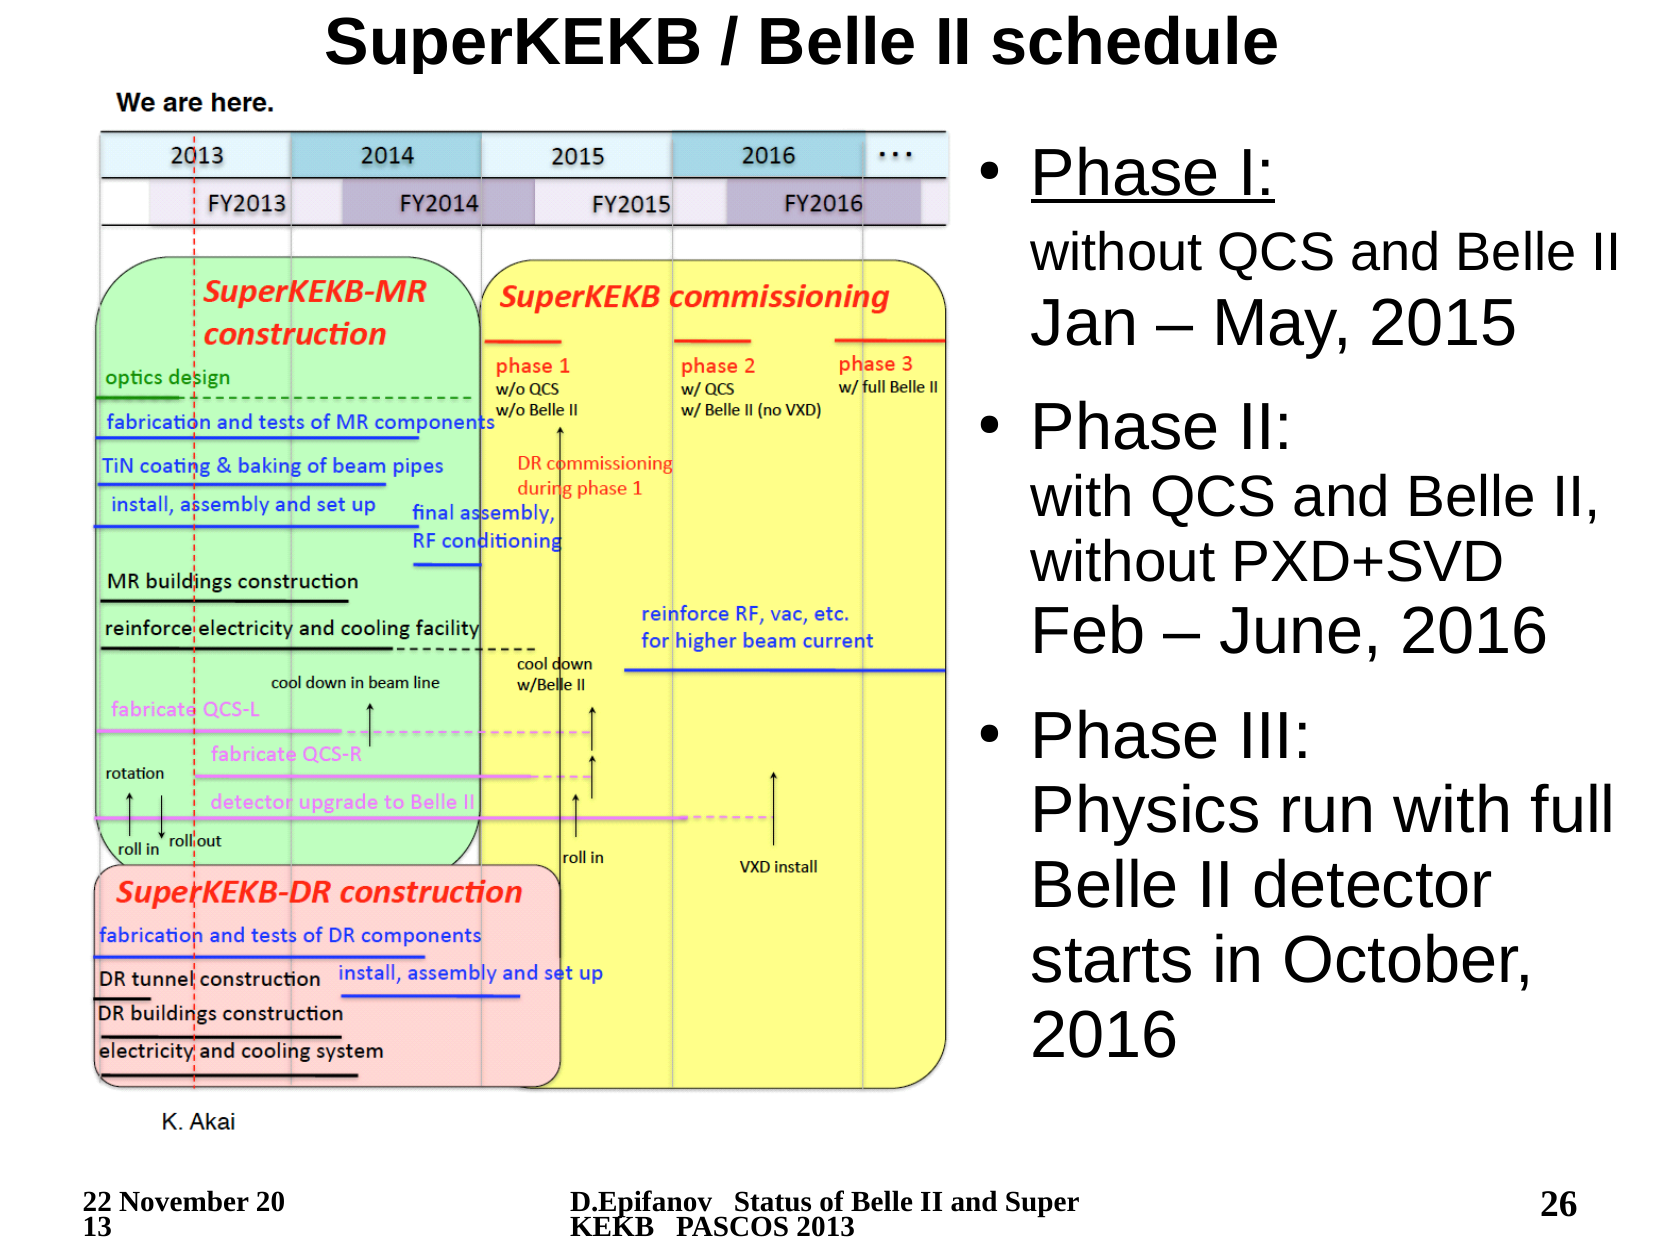

# SuperKEKB / Belle II schedule
Phase I: without QCS and Belle II Jan – May, 2015
Phase II: with QCS and Belle II, without PXD+SVD Feb – June, 2016
Phase III: Physics run with full Belle II detector starts in October, 2016
26
22 November 2013
D.Epifanov Status of Belle II and SuperKEKB PASCOS 2013